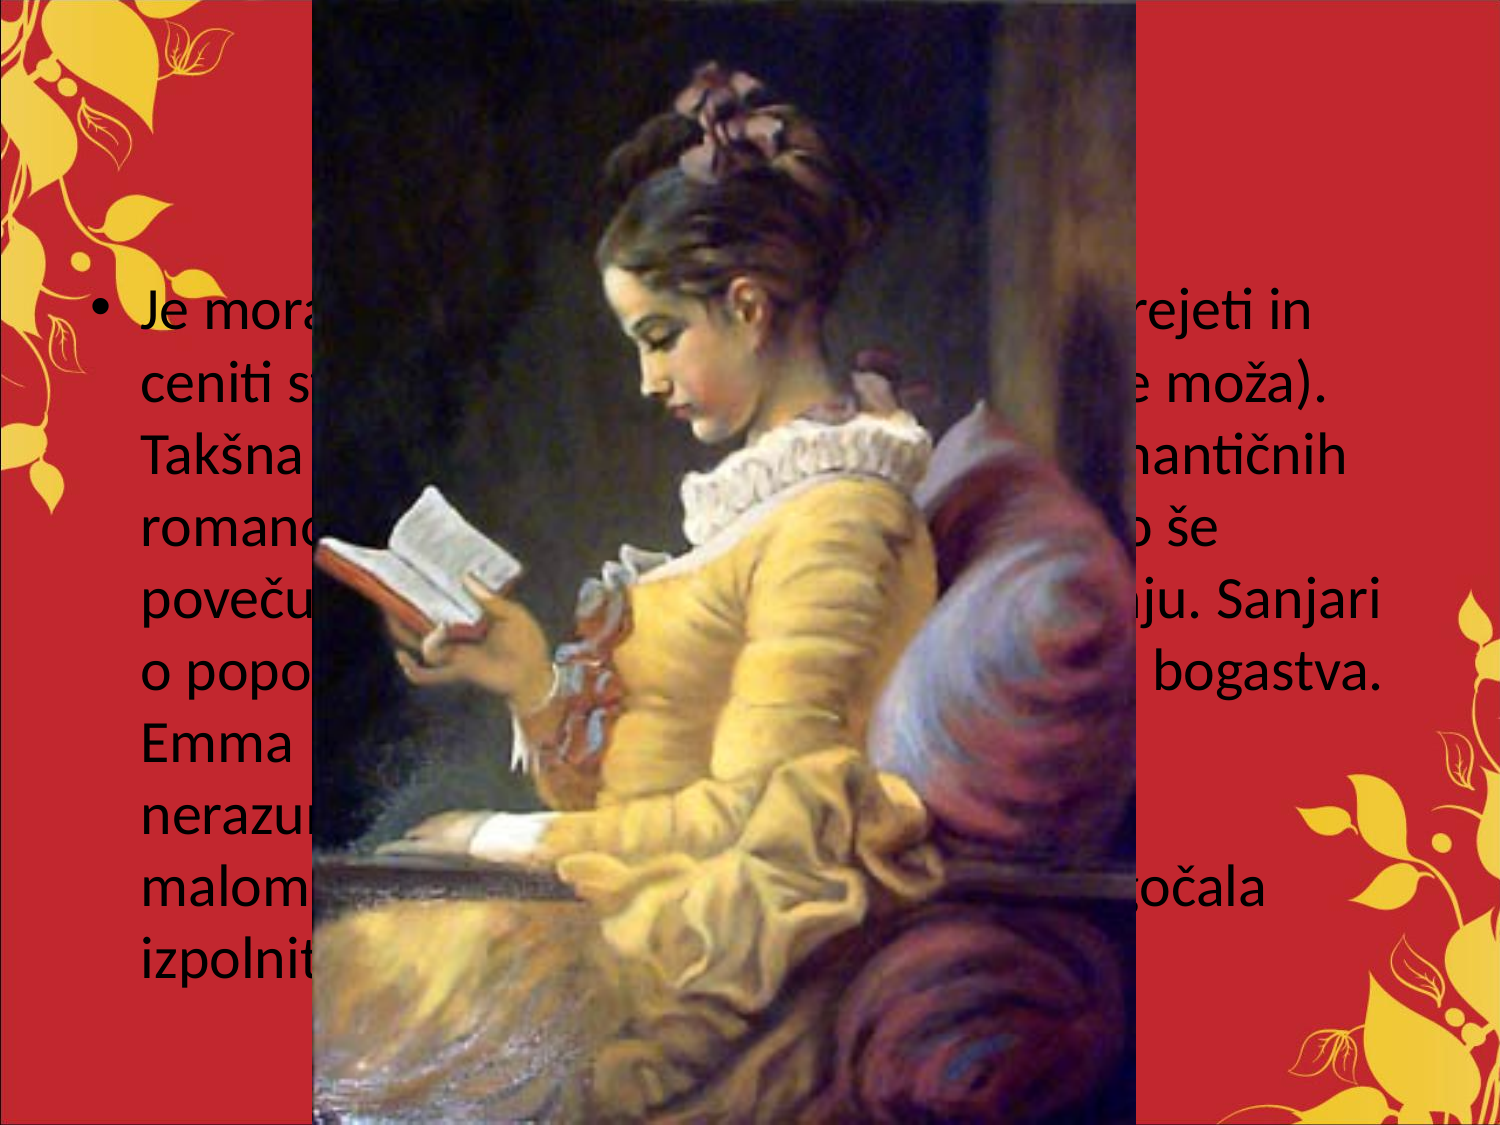

# ZNAČAJ
Je moralno pokvarjena in nesposobna sprejeti in ceniti stvarnost svojega življenja (varala je moža). Takšna naj bi postala zaradi pretirano romantičnih romanov, ki jih je brala v otroštvu in samo še povečujejo njeno nezadovoljstvo v življenju. Sanjari o popolnih nemogočih oblikah ljubezni in bogastva. Emma nikoli ne doume, da so njene želje nerazumne, čustveno se distancira od malomeščanske družbe, ki naj bi onemogočala izpolnitev njenih želja.